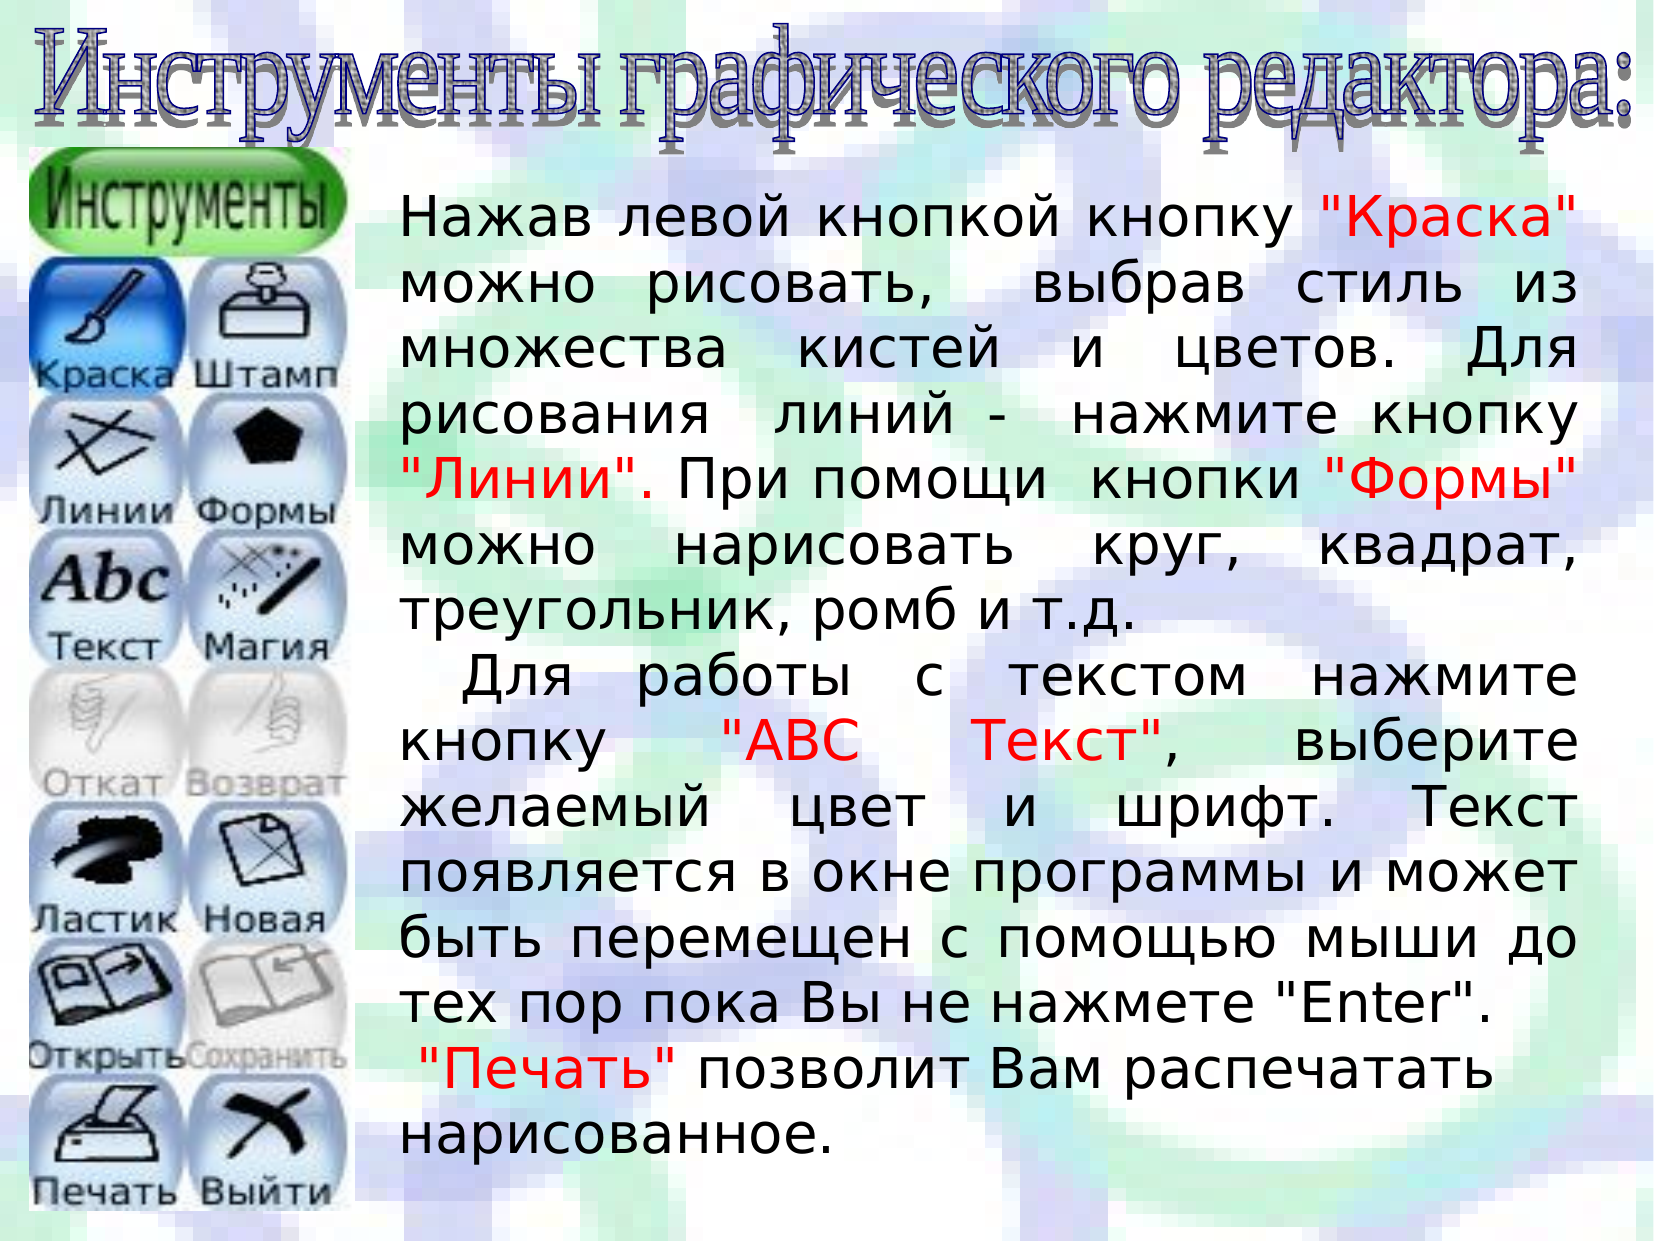

Инструменты графического редактора:
Нажав левой кнопкой кнопку "Краска" можно рисовать, выбрав стиль из множества кистей и цветов. Для рисования линий - нажмите кнопку "Линии". При помощи кнопки "Формы" можно нарисовать круг, квадрат, треугольник, ромб и т.д.
 Для работы с текстом нажмите кнопку "ABC Текст", выберите желаемый цвет и шрифт. Текст появляется в окне программы и может быть перемещен с помощью мыши до тех пор пока Вы не нажмете "Enter".
 "Печать" позволит Вам распечатать нарисованное.